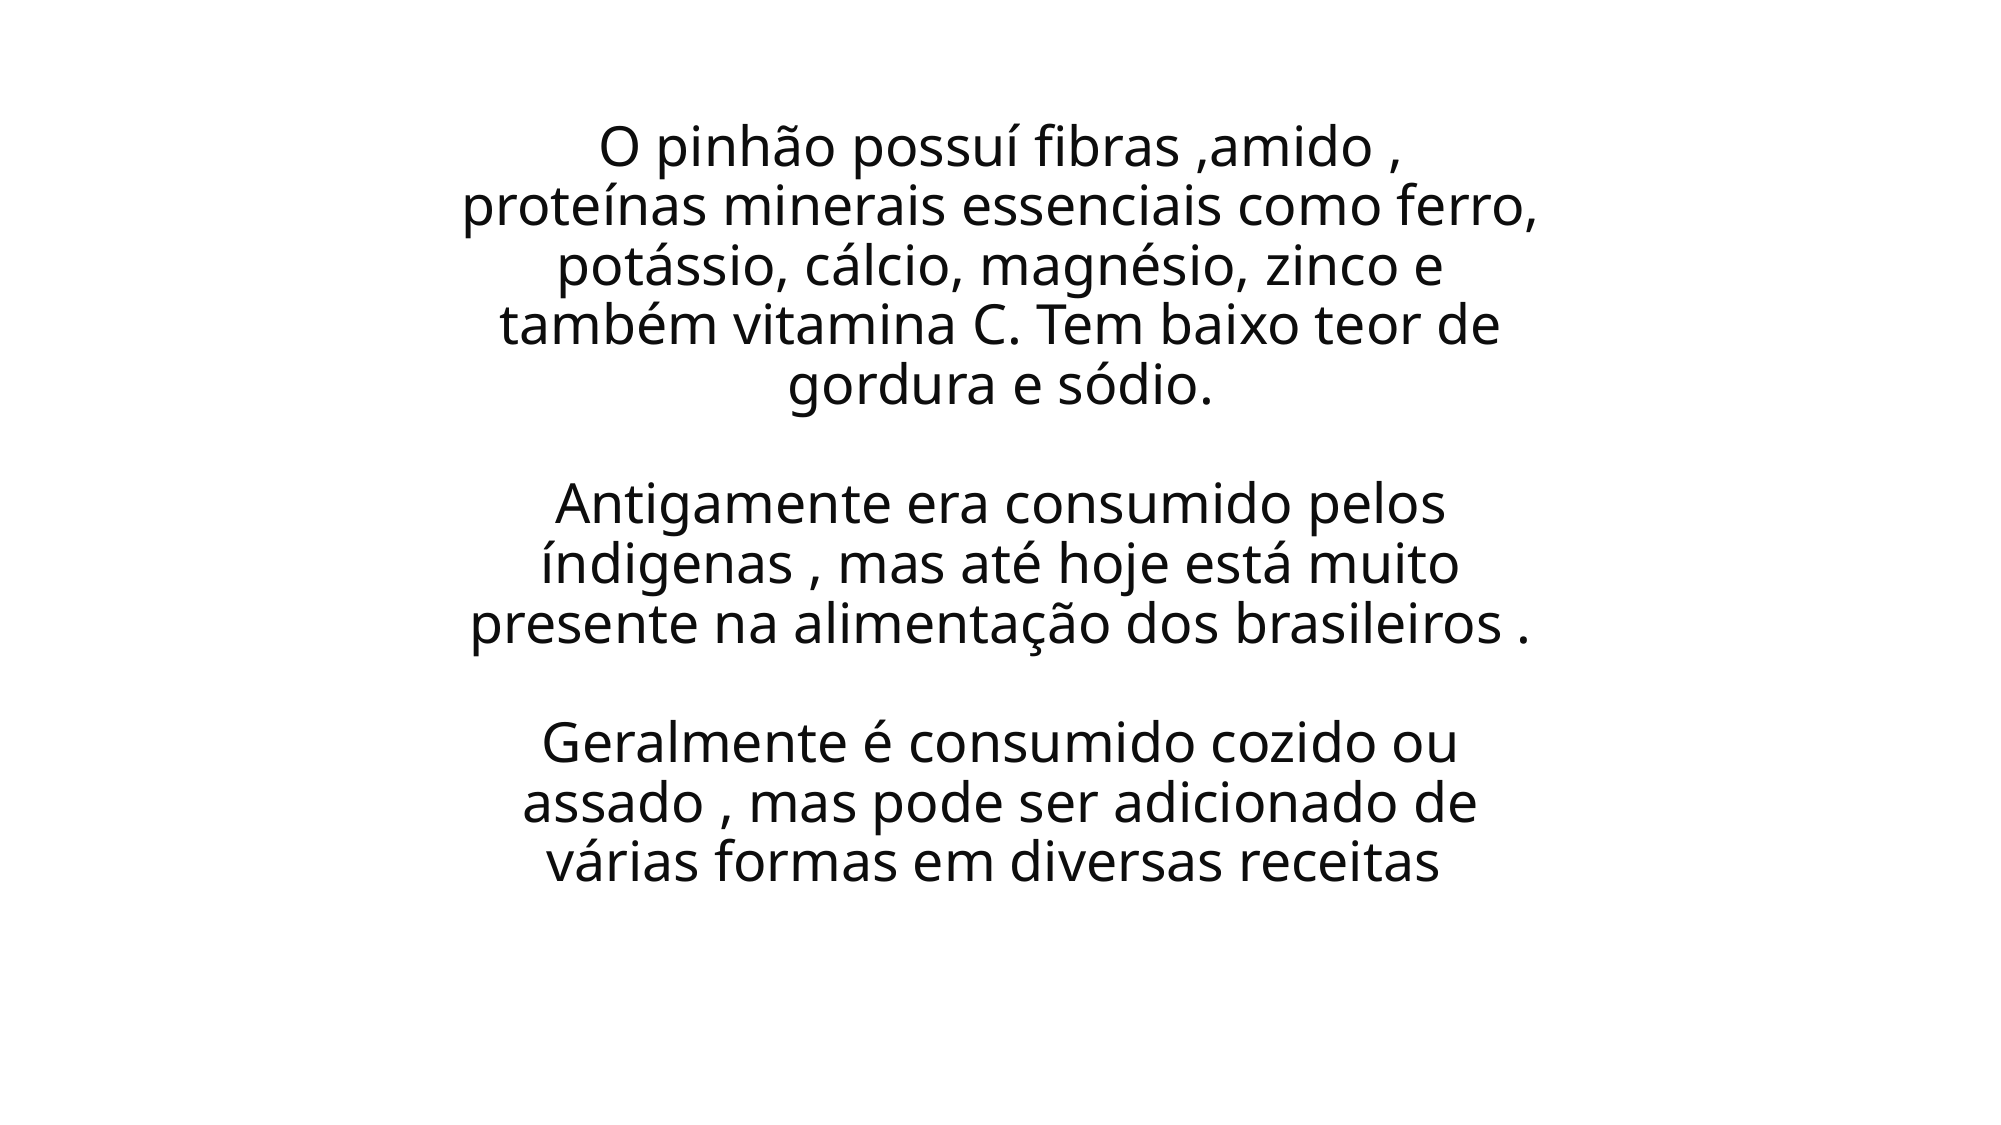

# O pinhão possuí fibras ,amido , proteínas minerais essenciais como ferro, potássio, cálcio, magnésio, zinco e também vitamina C. Tem baixo teor de gordura e sódio. Antigamente era consumido pelos índigenas , mas até hoje está muito presente na alimentação dos brasileiros . Geralmente é consumido cozido ou assado , mas pode ser adicionado de várias formas em diversas receitas